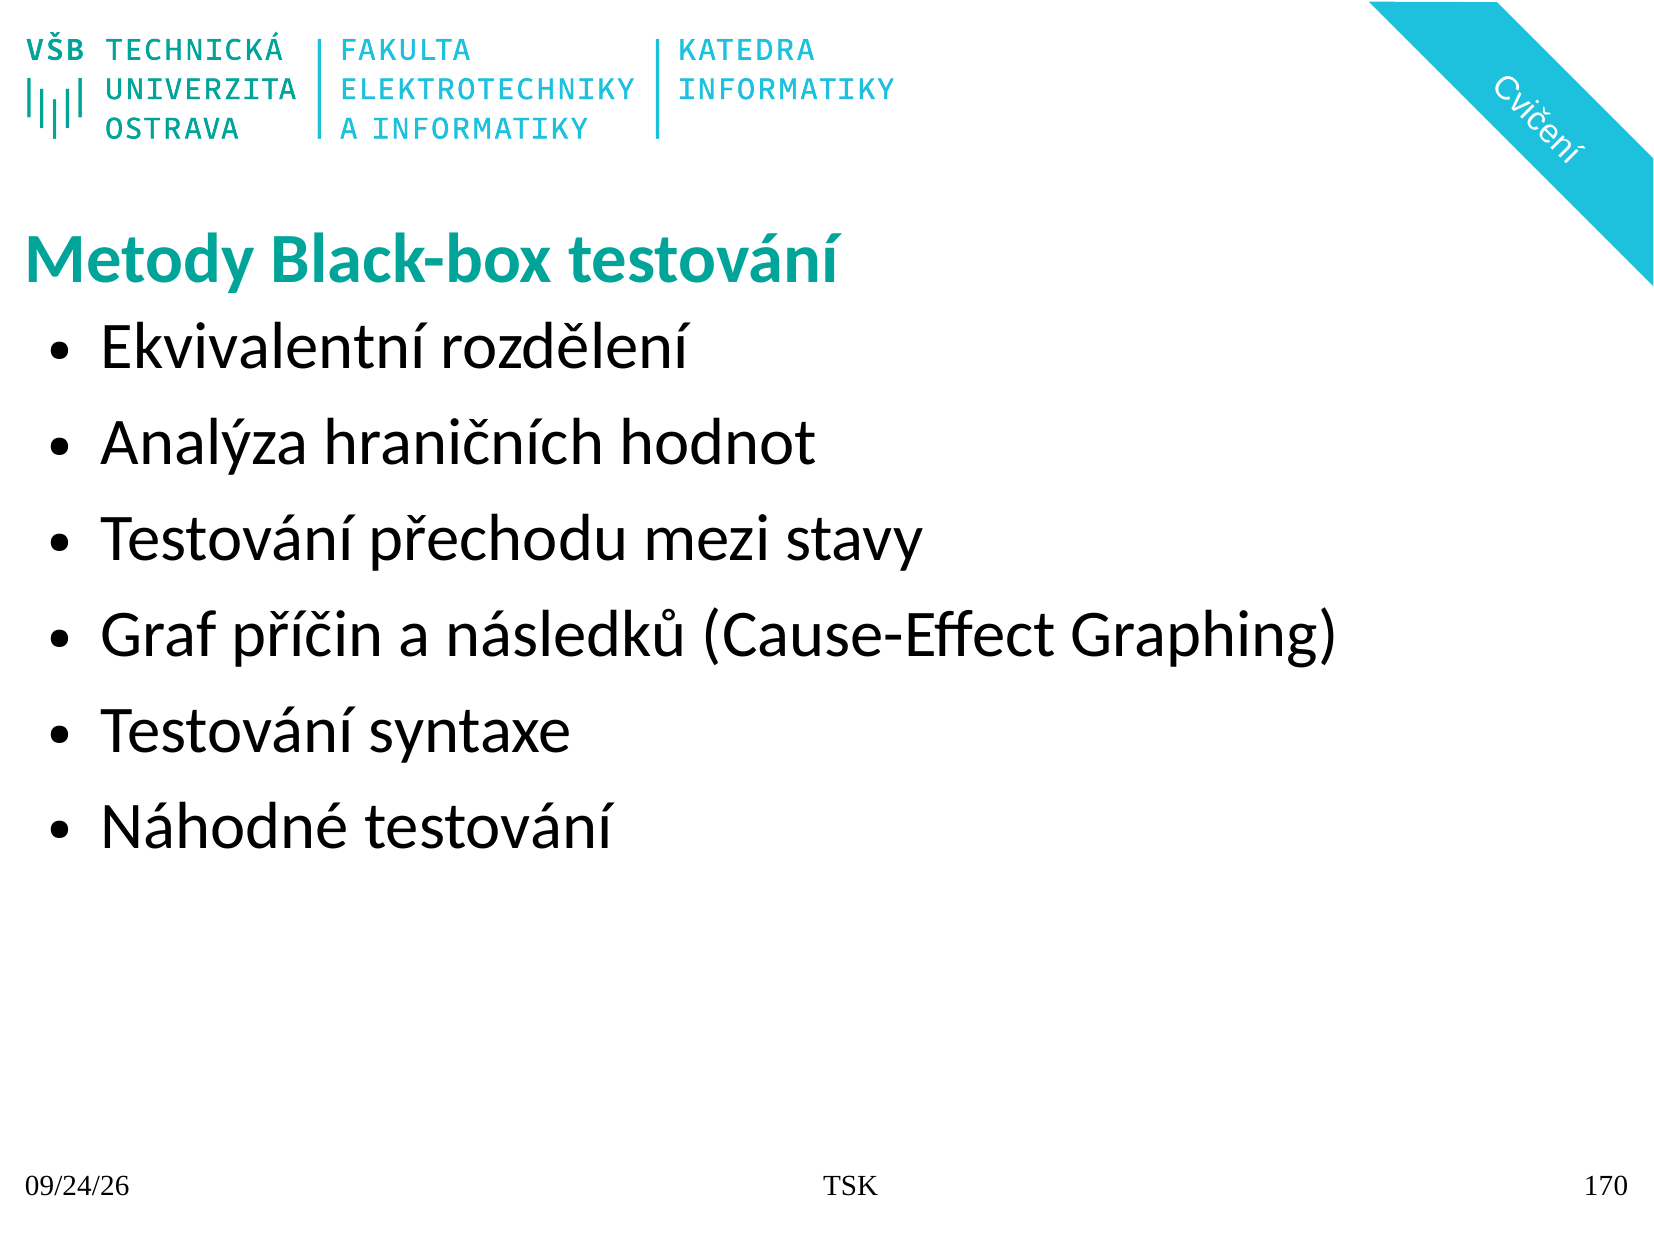

Cvičení
# Metody Black-box testování
Ekvivalentní rozdělení
Analýza hraničních hodnot
Testování přechodu mezi stavy
Graf příčin a následků (Cause-Effect Graphing)
Testování syntaxe
Náhodné testování
TSK
170